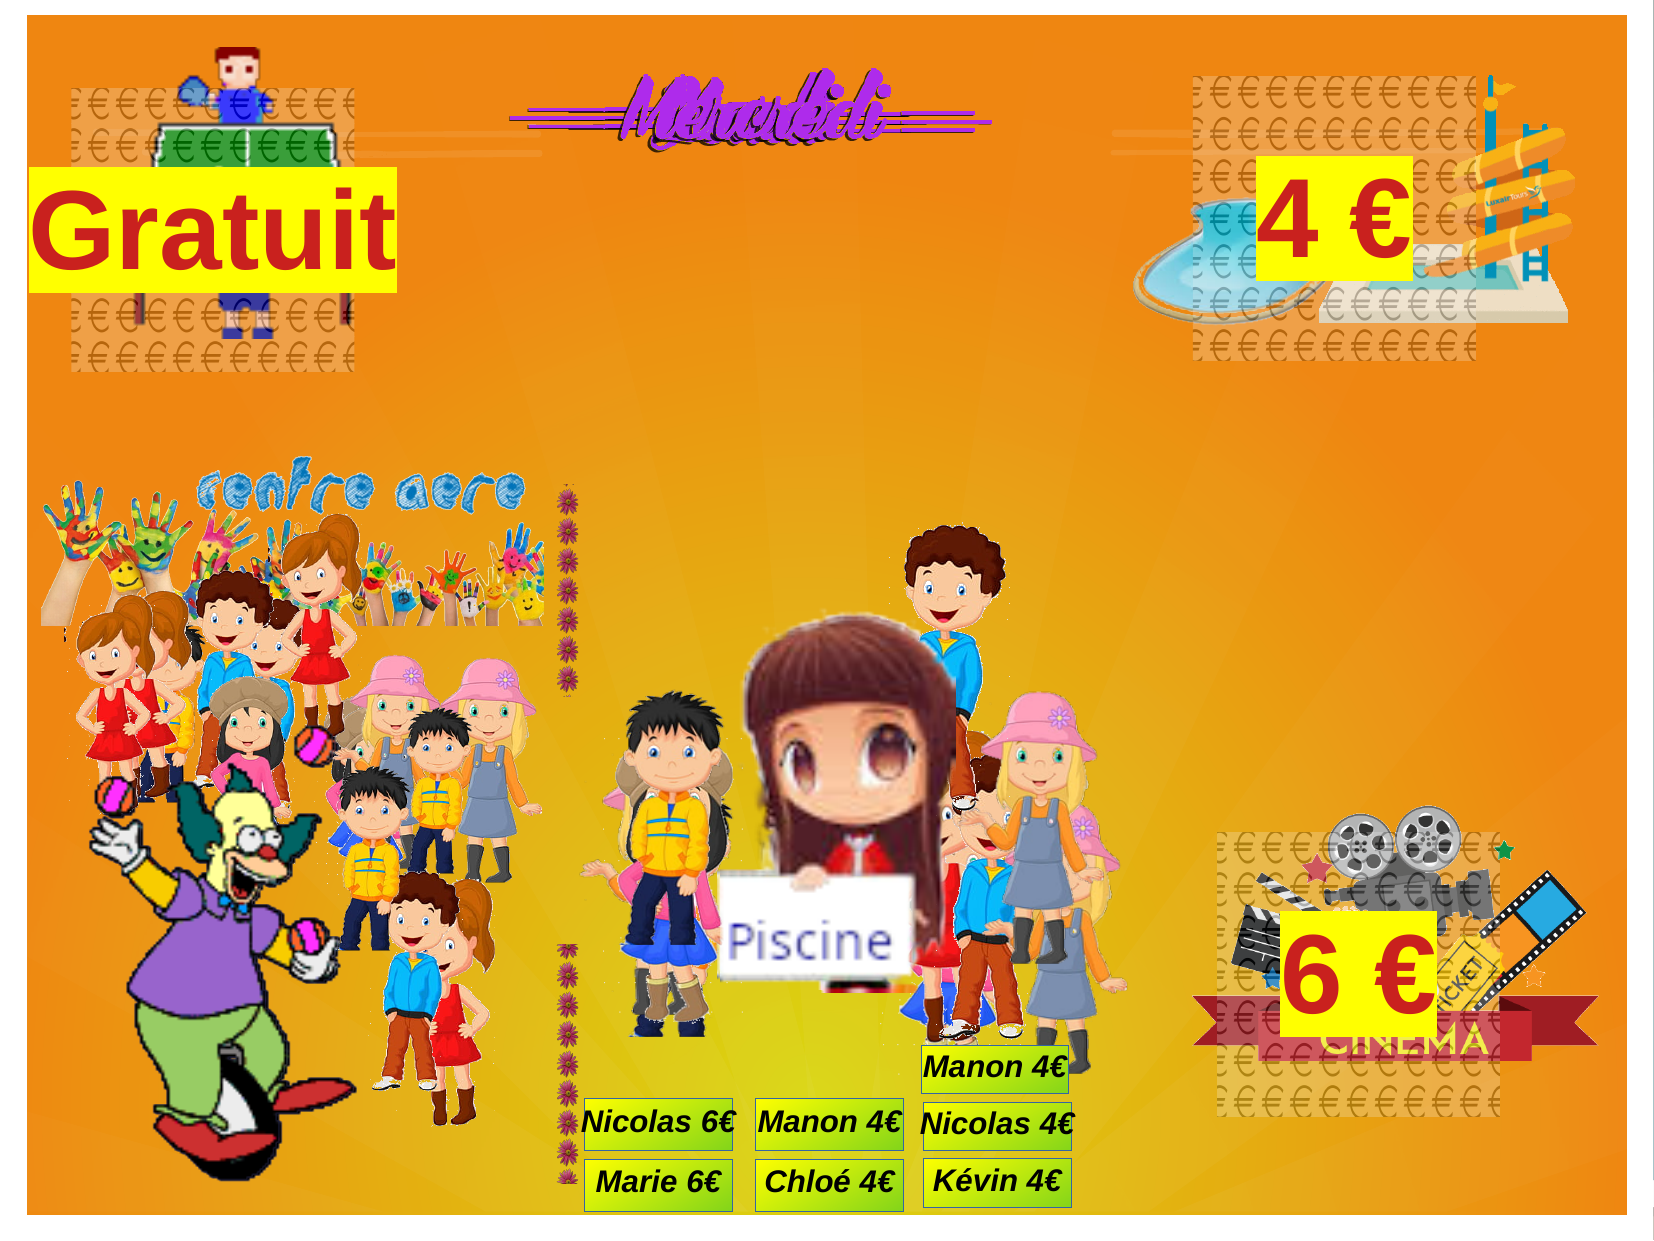

4 €
Gratuit
6 €
Manon 4€
Nicolas 4€
Kévin 4€
Nicolas 6€
Marie 6€
Manon 4€
Chloé 4€